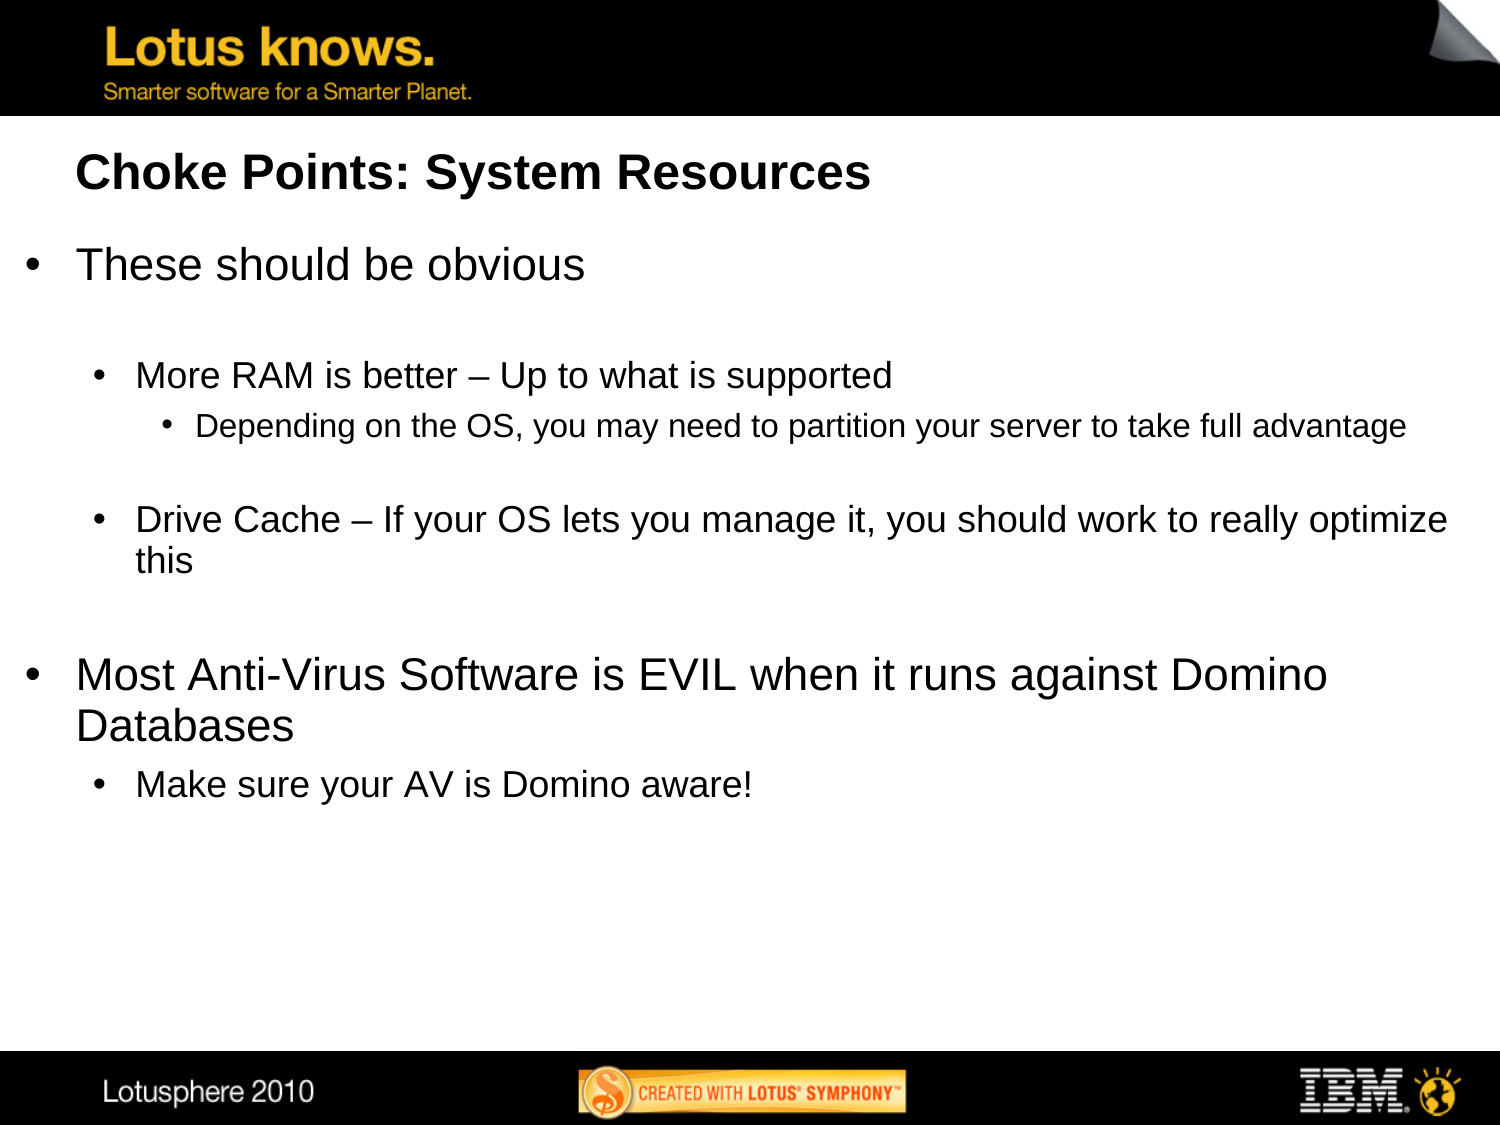

# Choke Points: System Resources
These should be obvious
More RAM is better – Up to what is supported
Depending on the OS, you may need to partition your server to take full advantage
Drive Cache – If your OS lets you manage it, you should work to really optimize this
Most Anti-Virus Software is EVIL when it runs against Domino Databases
Make sure your AV is Domino aware!